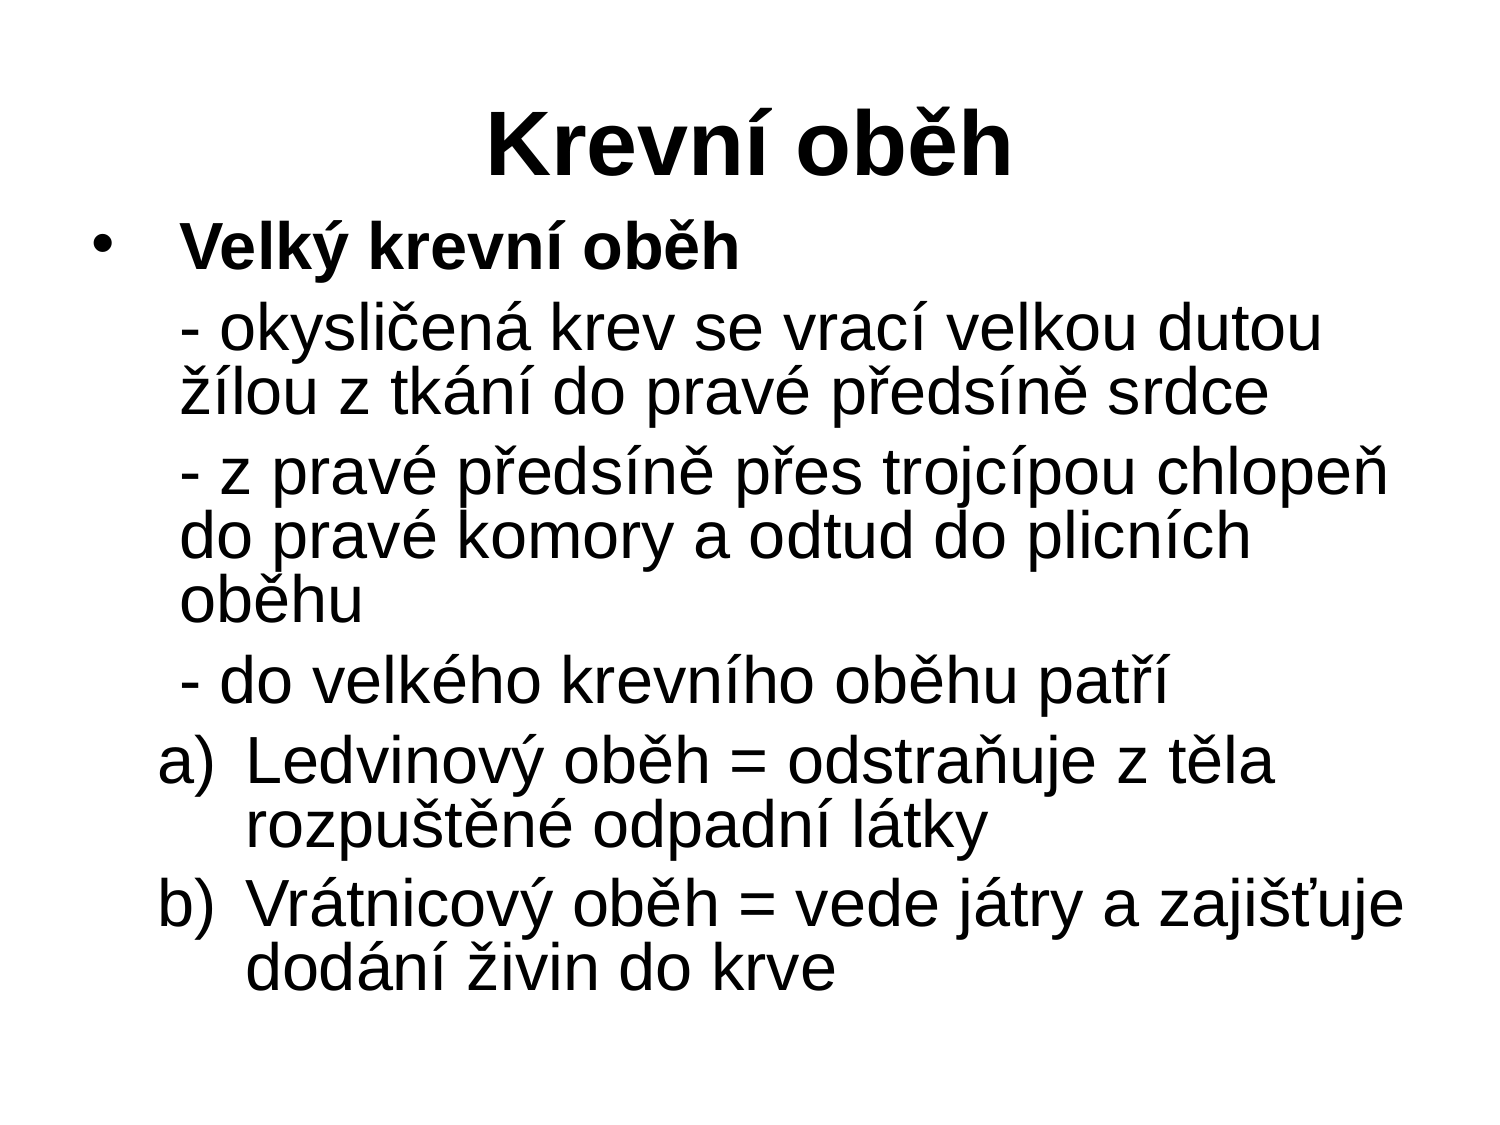

# Krevní oběh
Velký krevní oběh
	- okysličená krev se vrací velkou dutou žílou z tkání do pravé předsíně srdce
	- z pravé předsíně přes trojcípou chlopeň do pravé komory a odtud do plicních oběhu
	- do velkého krevního oběhu patří
Ledvinový oběh = odstraňuje z těla rozpuštěné odpadní látky
Vrátnicový oběh = vede játry a zajišťuje dodání živin do krve